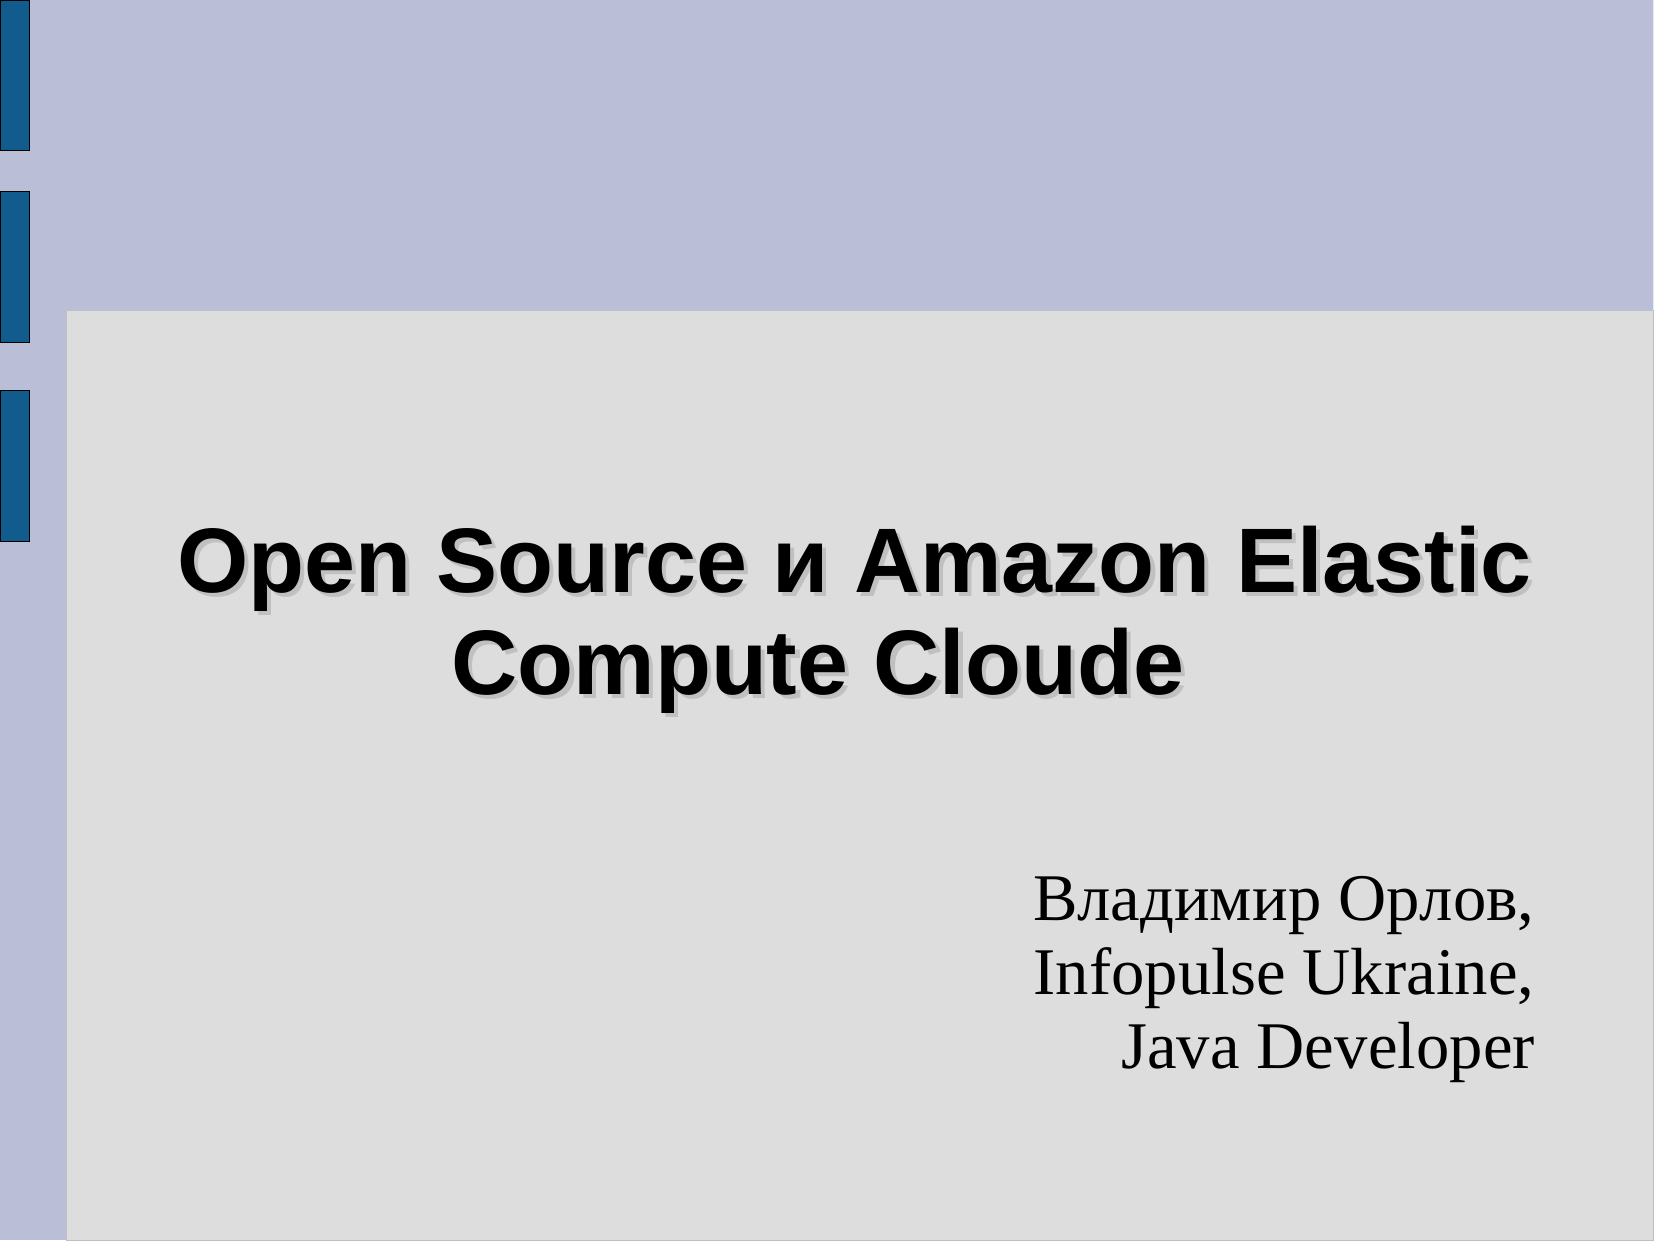

Open Source и Amazon Elastic Compute Cloude
# Владимир Орлов,
Infopulse Ukraine,
Java Developer